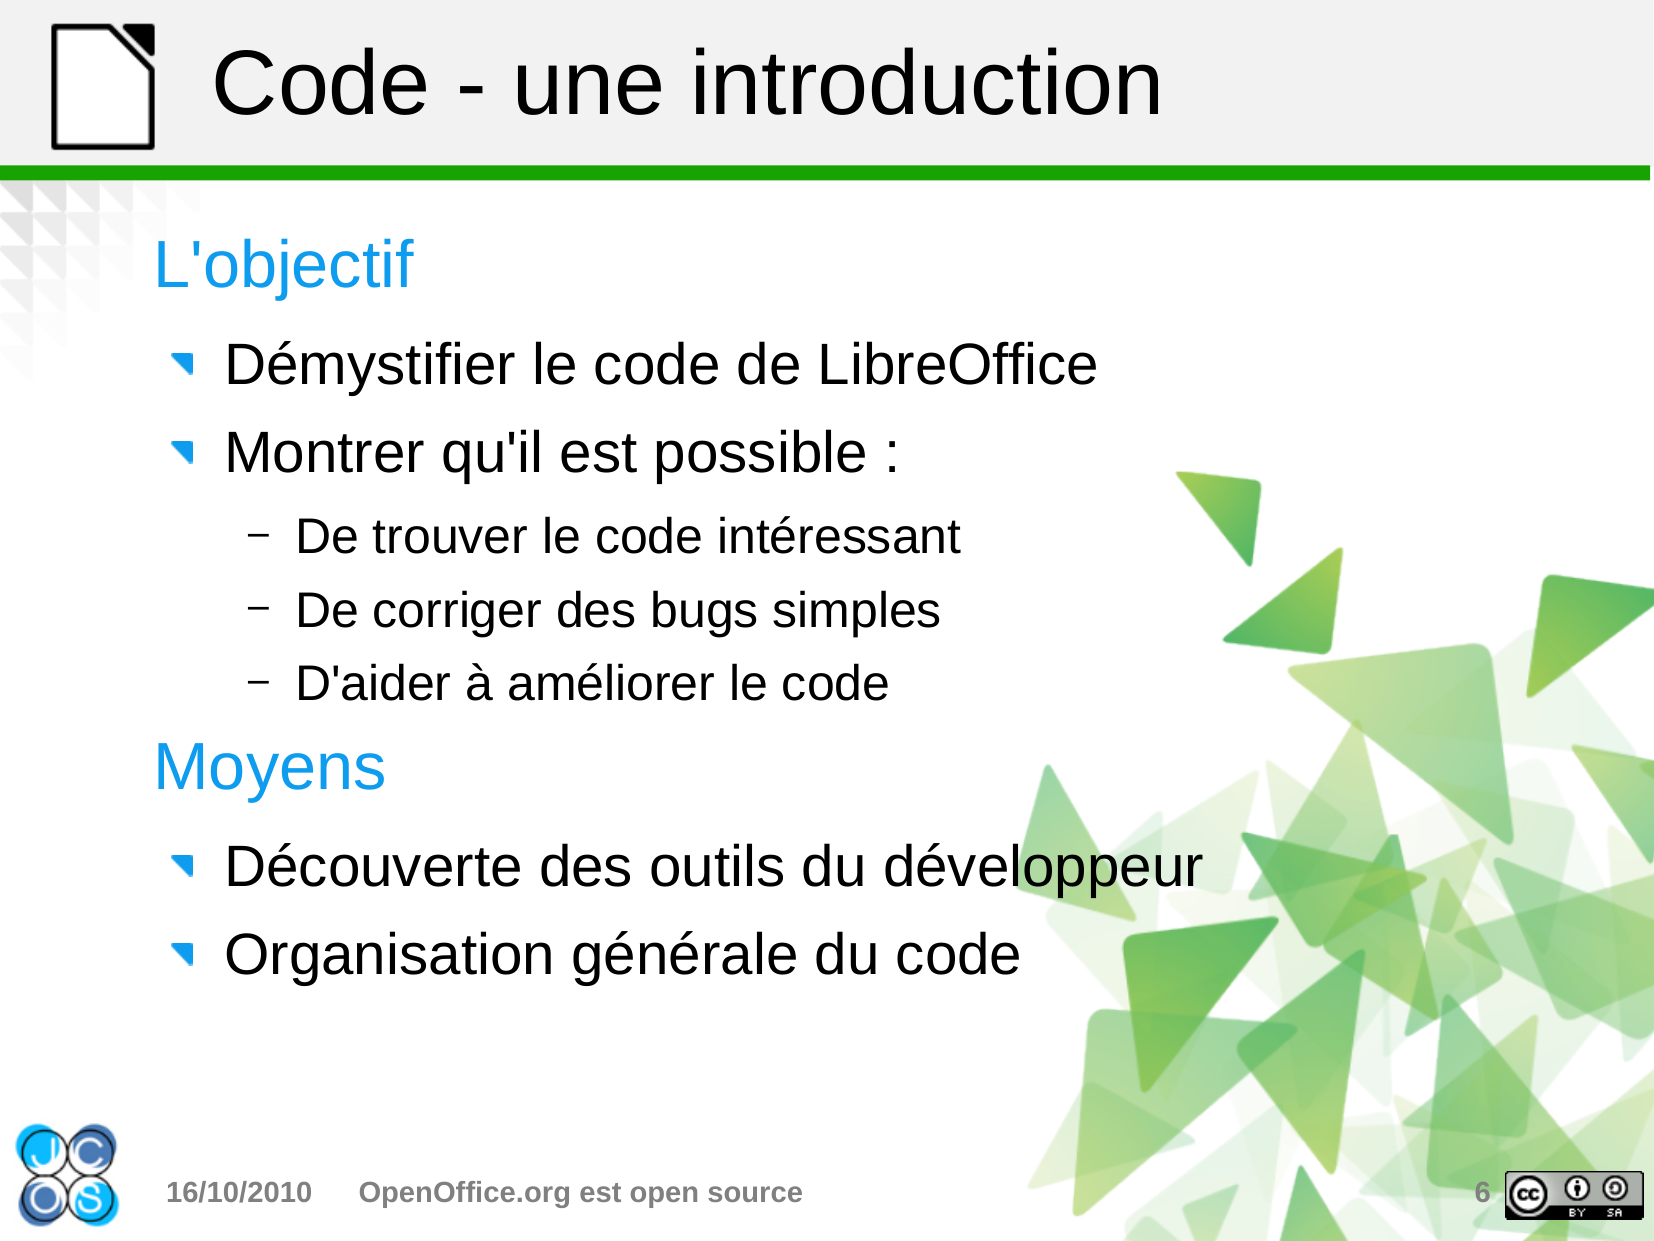

# Code - une introduction
L'objectif
Démystifier le code de LibreOffice
Montrer qu'il est possible :
De trouver le code intéressant
De corriger des bugs simples
D'aider à améliorer le code
Moyens
Découverte des outils du développeur
Organisation générale du code
16/10/2010
OpenOffice.org est open source
6